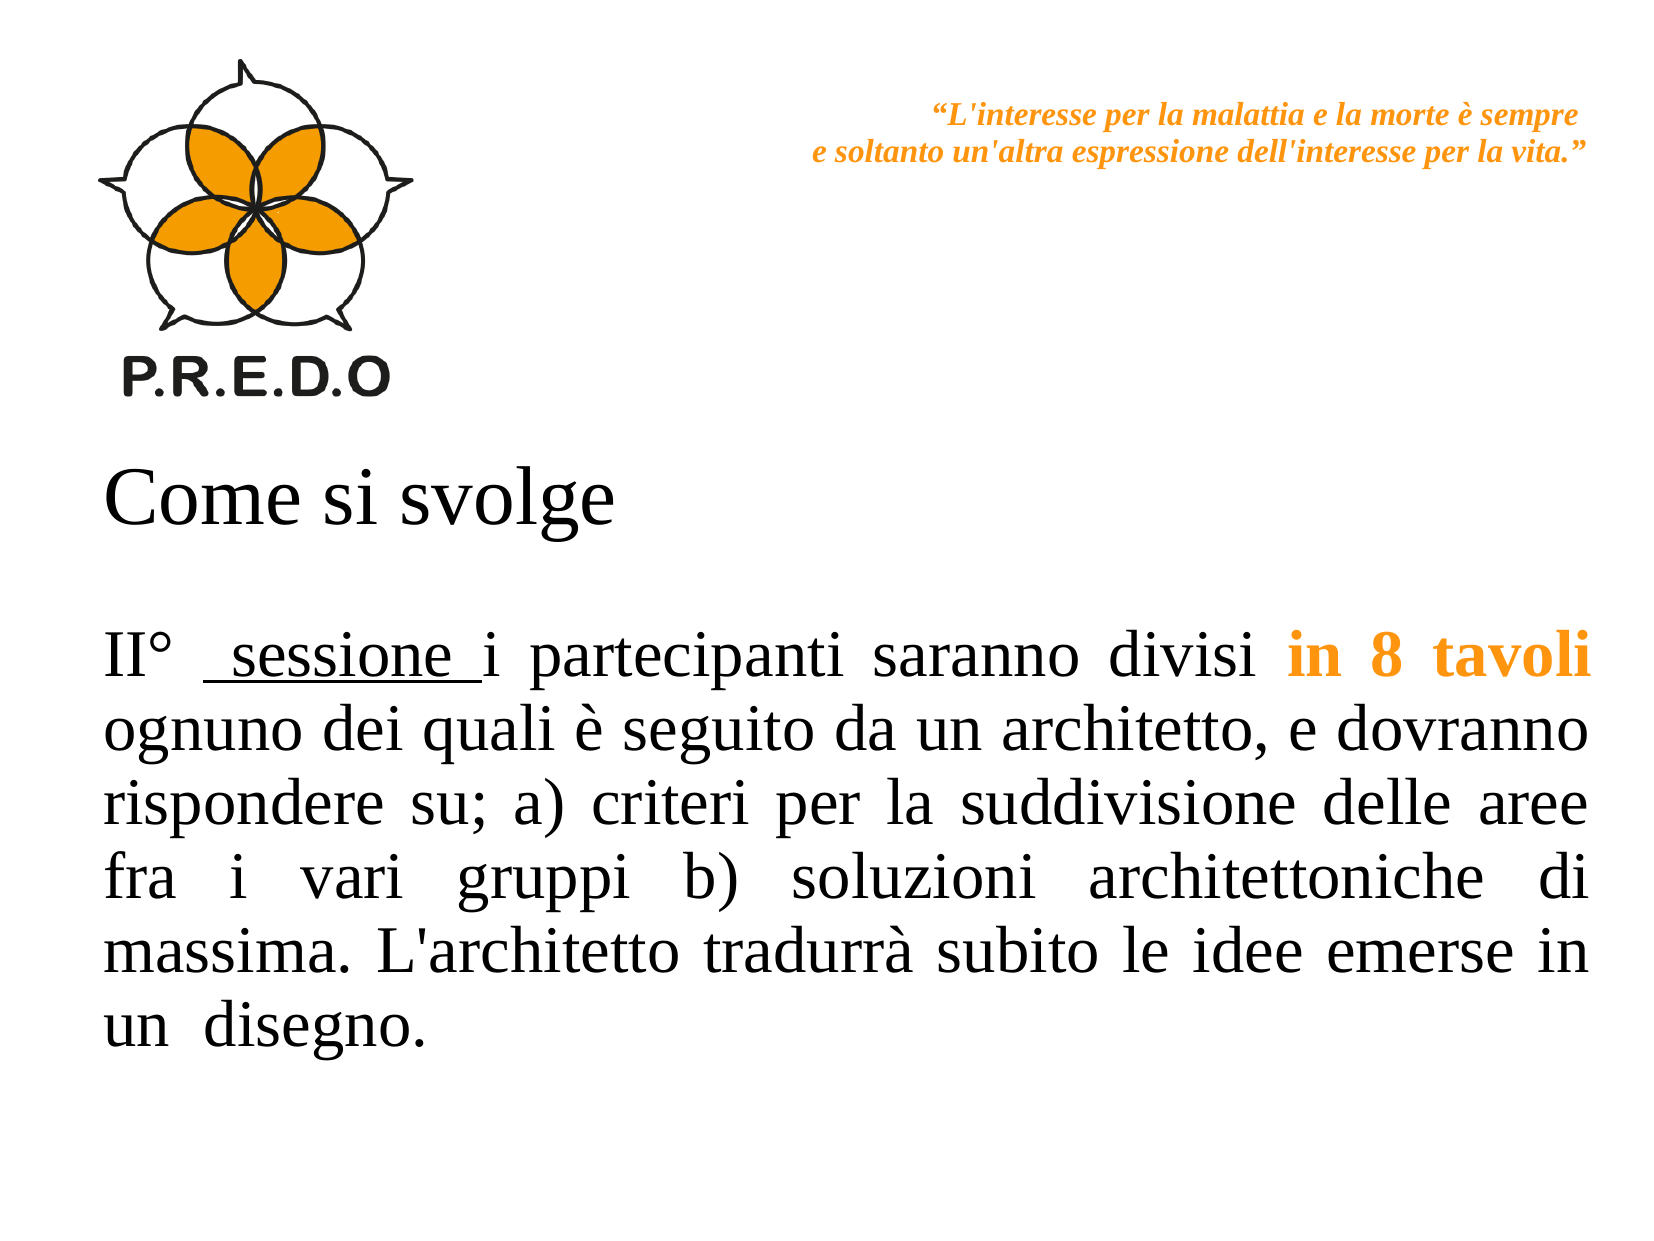

“L'interesse per la malattia e la morte è sempre
e soltanto un'altra espressione dell'interesse per la vita.”
Come si svolge
II° sessione i partecipanti saranno divisi in 8 tavoli ognuno dei quali è seguito da un architetto, e dovranno rispondere su; a) criteri per la suddivisione delle aree fra i vari gruppi b) soluzioni architettoniche di massima. L'architetto tradurrà subito le idee emerse in un disegno.